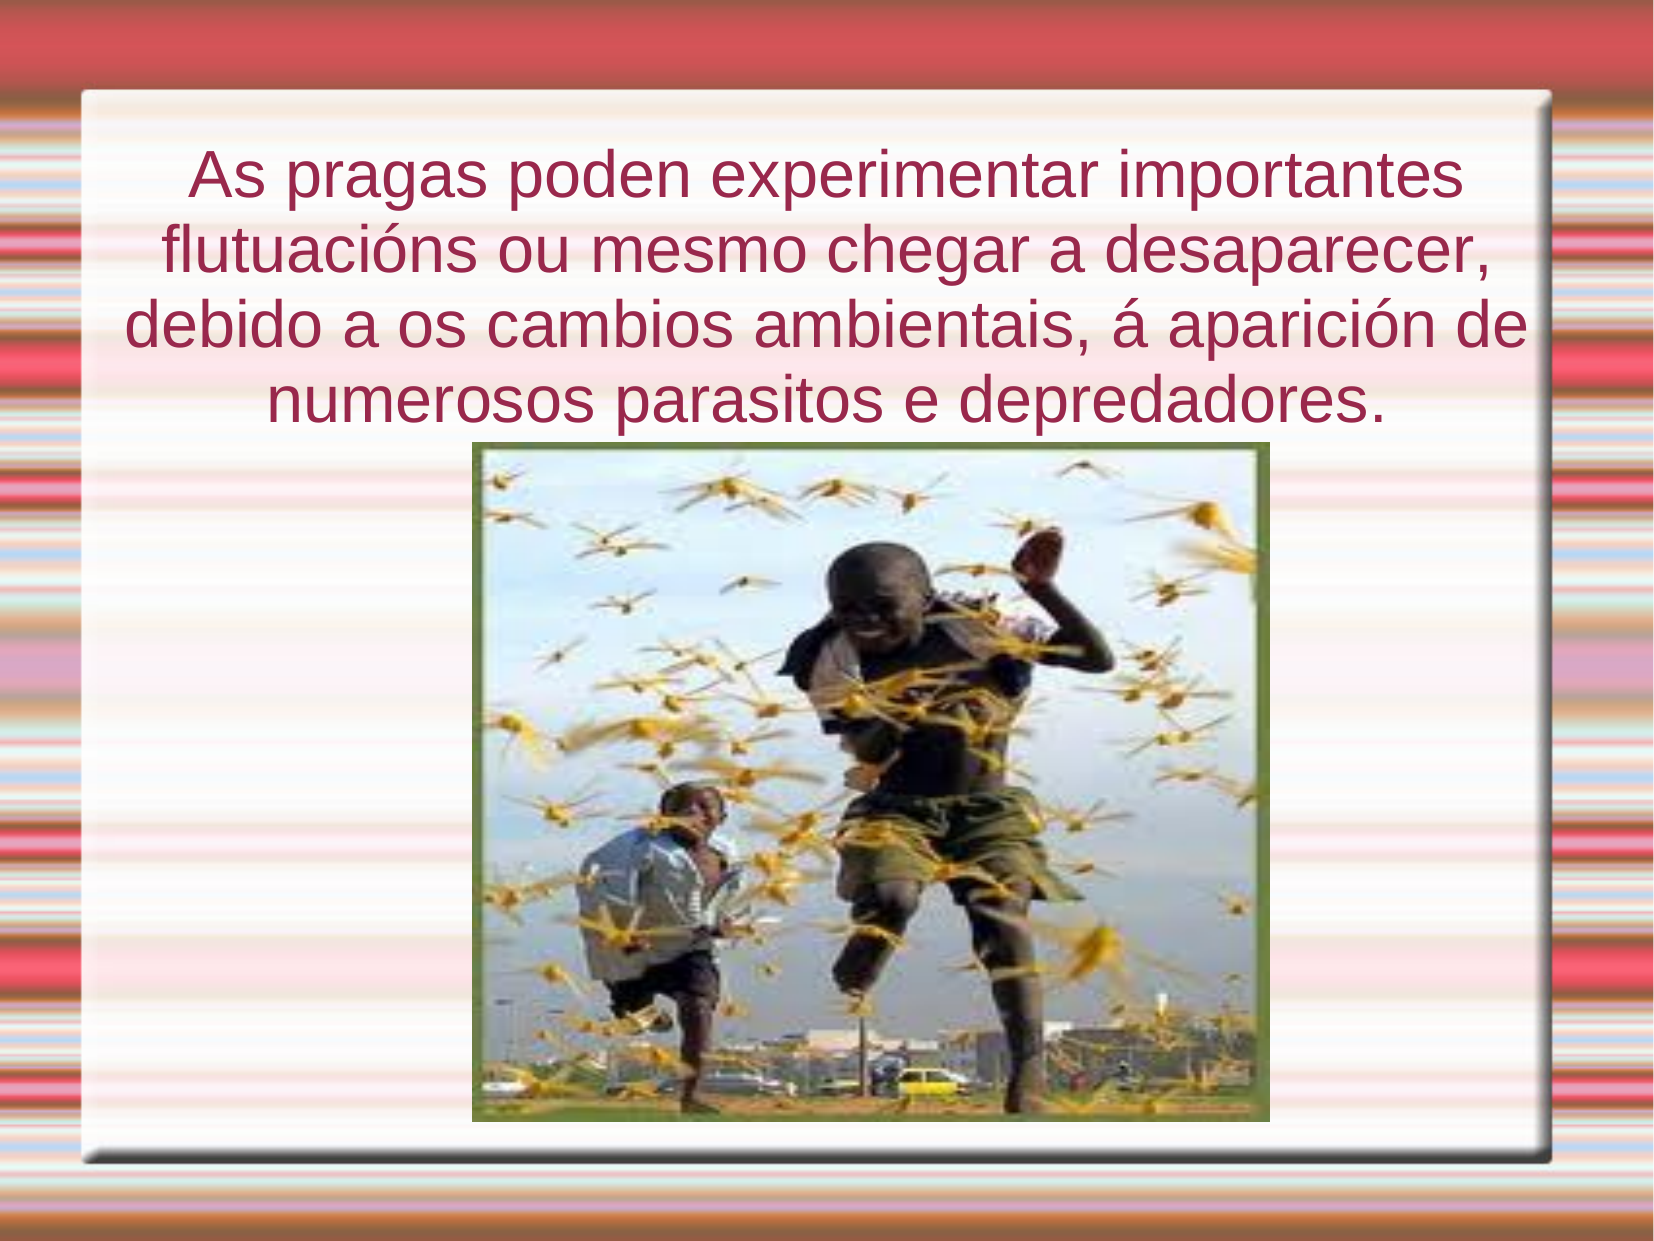

# As pragas poden experimentar importantes flutuacións ou mesmo chegar a desaparecer, debido a os cambios ambientais, á aparición de numerosos parasitos e depredadores.